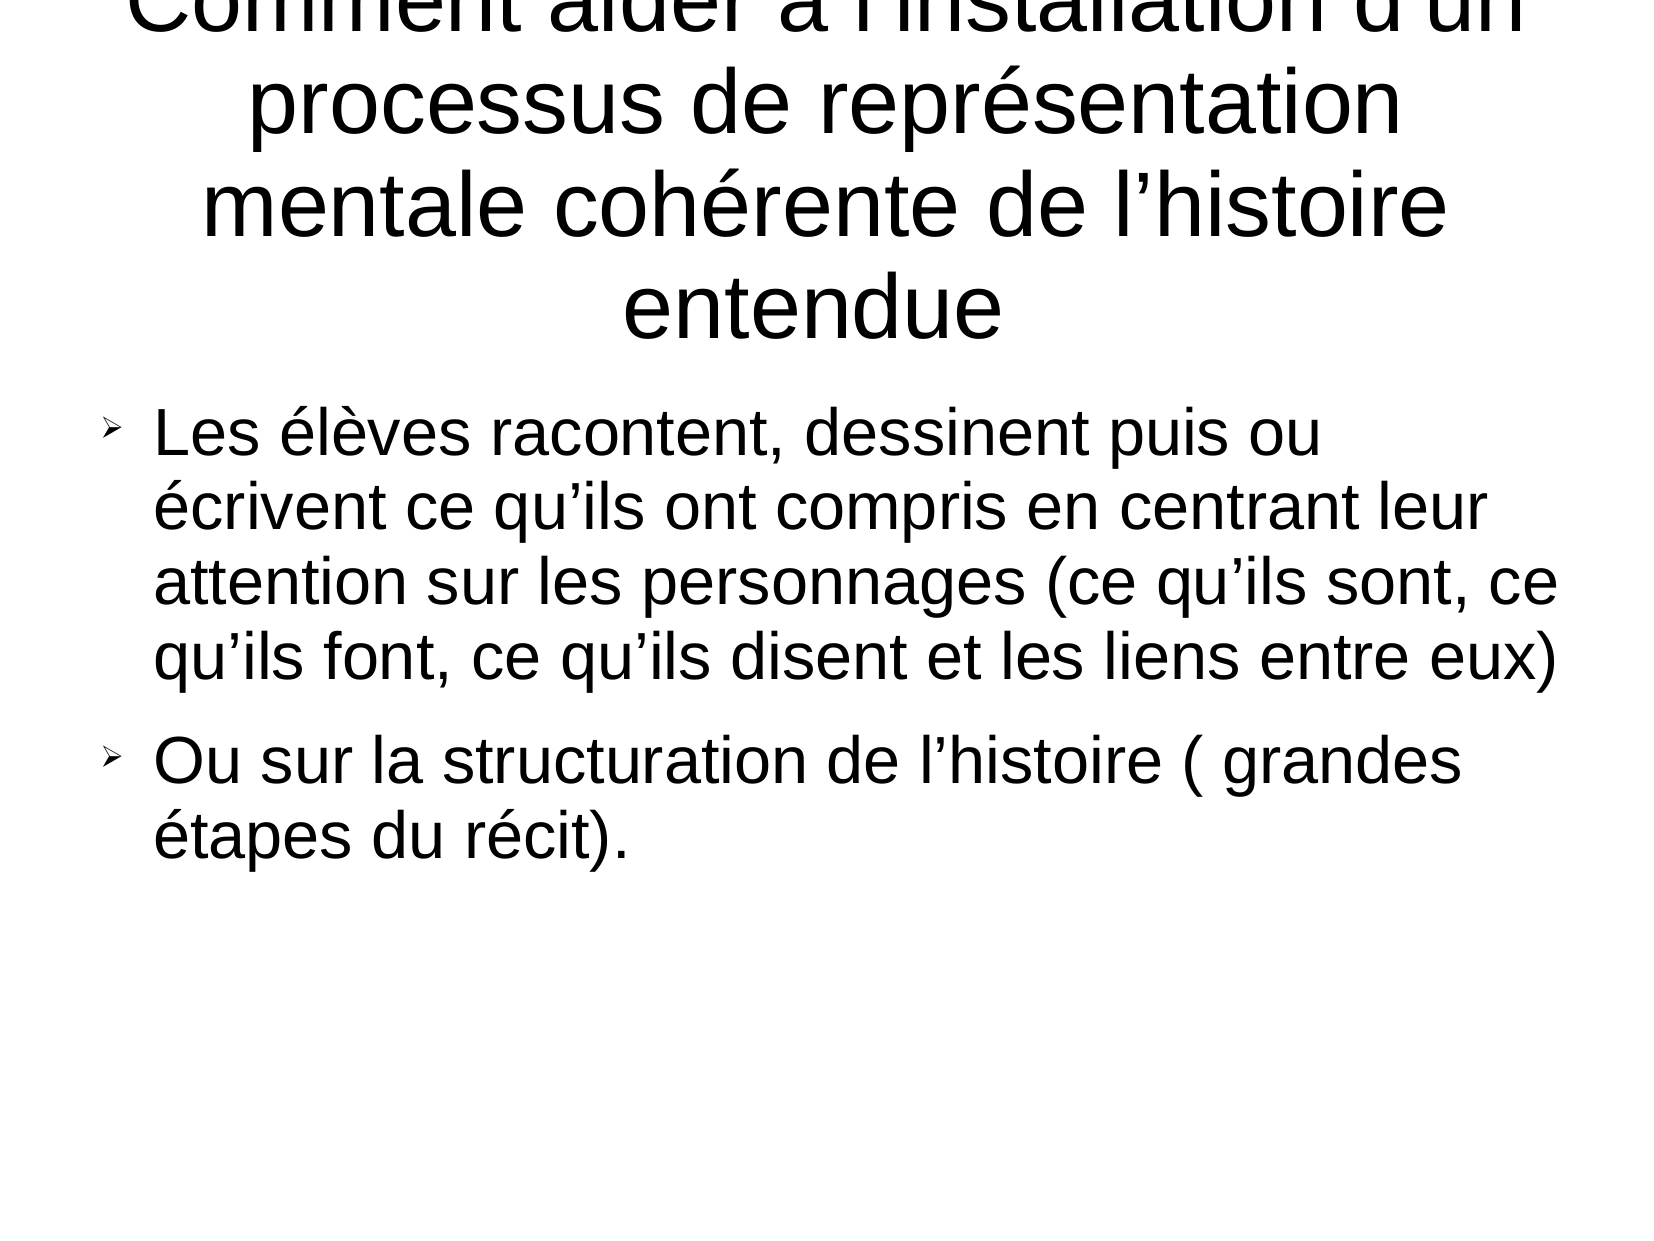

# Comment aider à l’installation d’un processus de représentation mentale cohérente de l’histoire entendue
Les élèves racontent, dessinent puis ou écrivent ce qu’ils ont compris en centrant leur attention sur les personnages (ce qu’ils sont, ce qu’ils font, ce qu’ils disent et les liens entre eux)
Ou sur la structuration de l’histoire ( grandes étapes du récit).